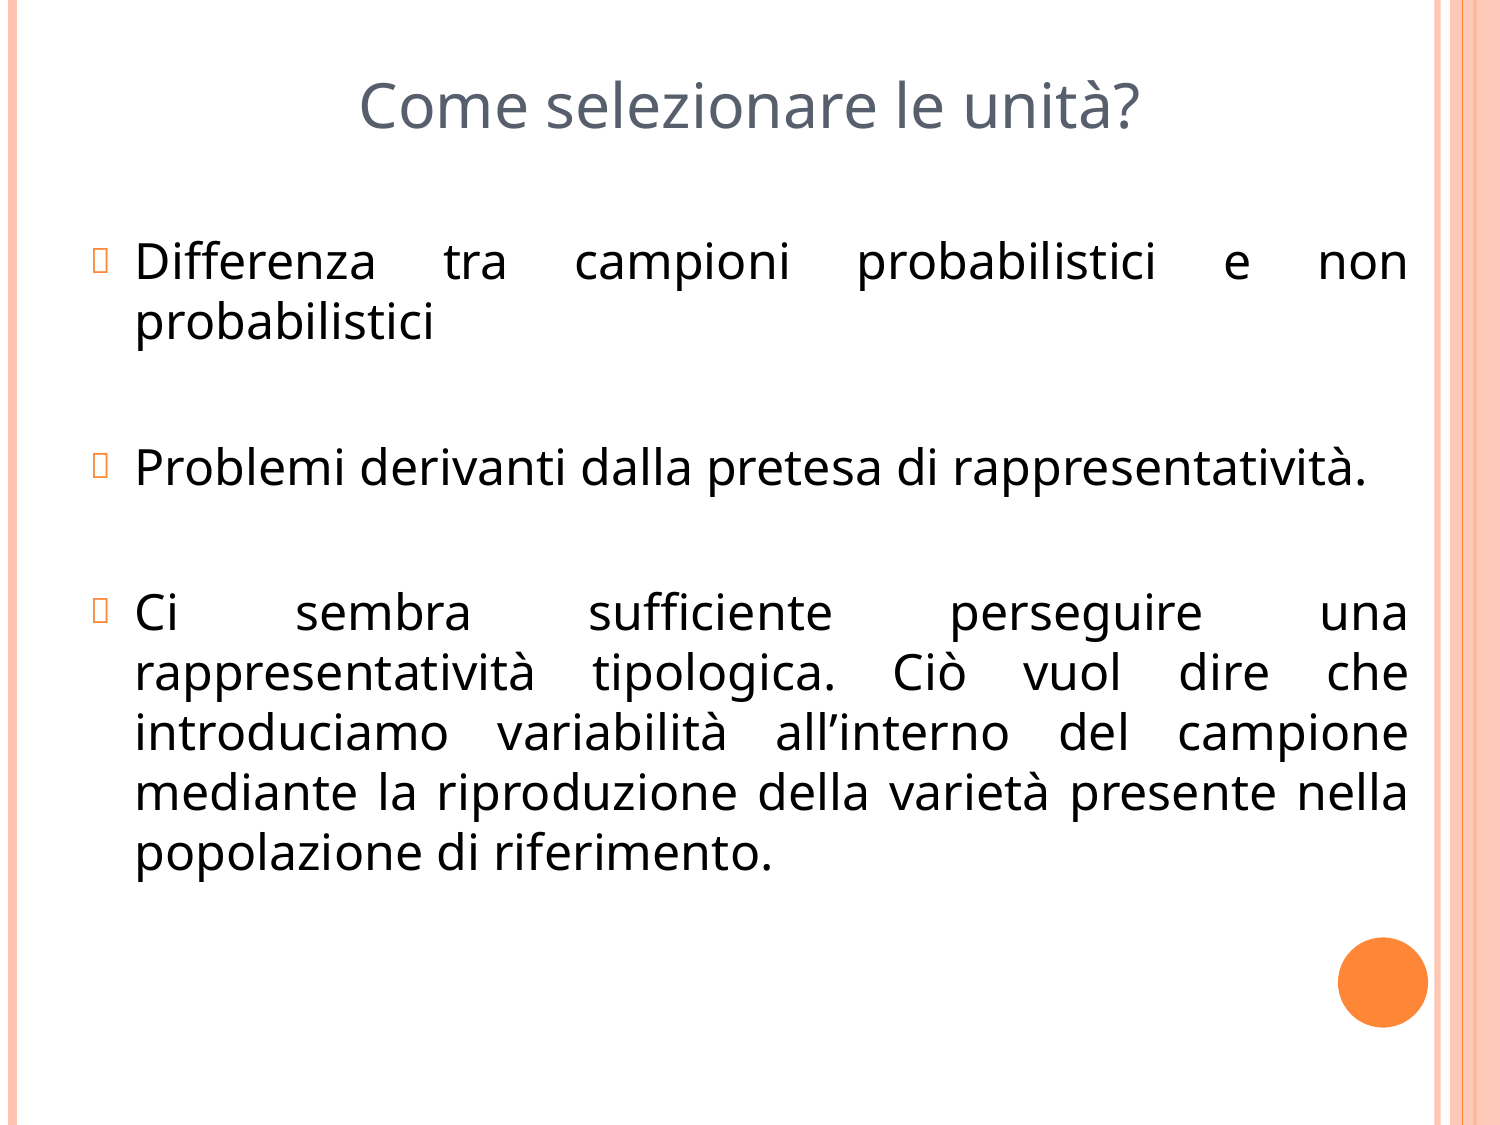

# Come selezionare le unità?
Differenza tra campioni probabilistici e non probabilistici
Problemi derivanti dalla pretesa di rappresentatività.
Ci sembra sufficiente perseguire una rappresentatività tipologica. Ciò vuol dire che introduciamo variabilità all’interno del campione mediante la riproduzione della varietà presente nella popolazione di riferimento.